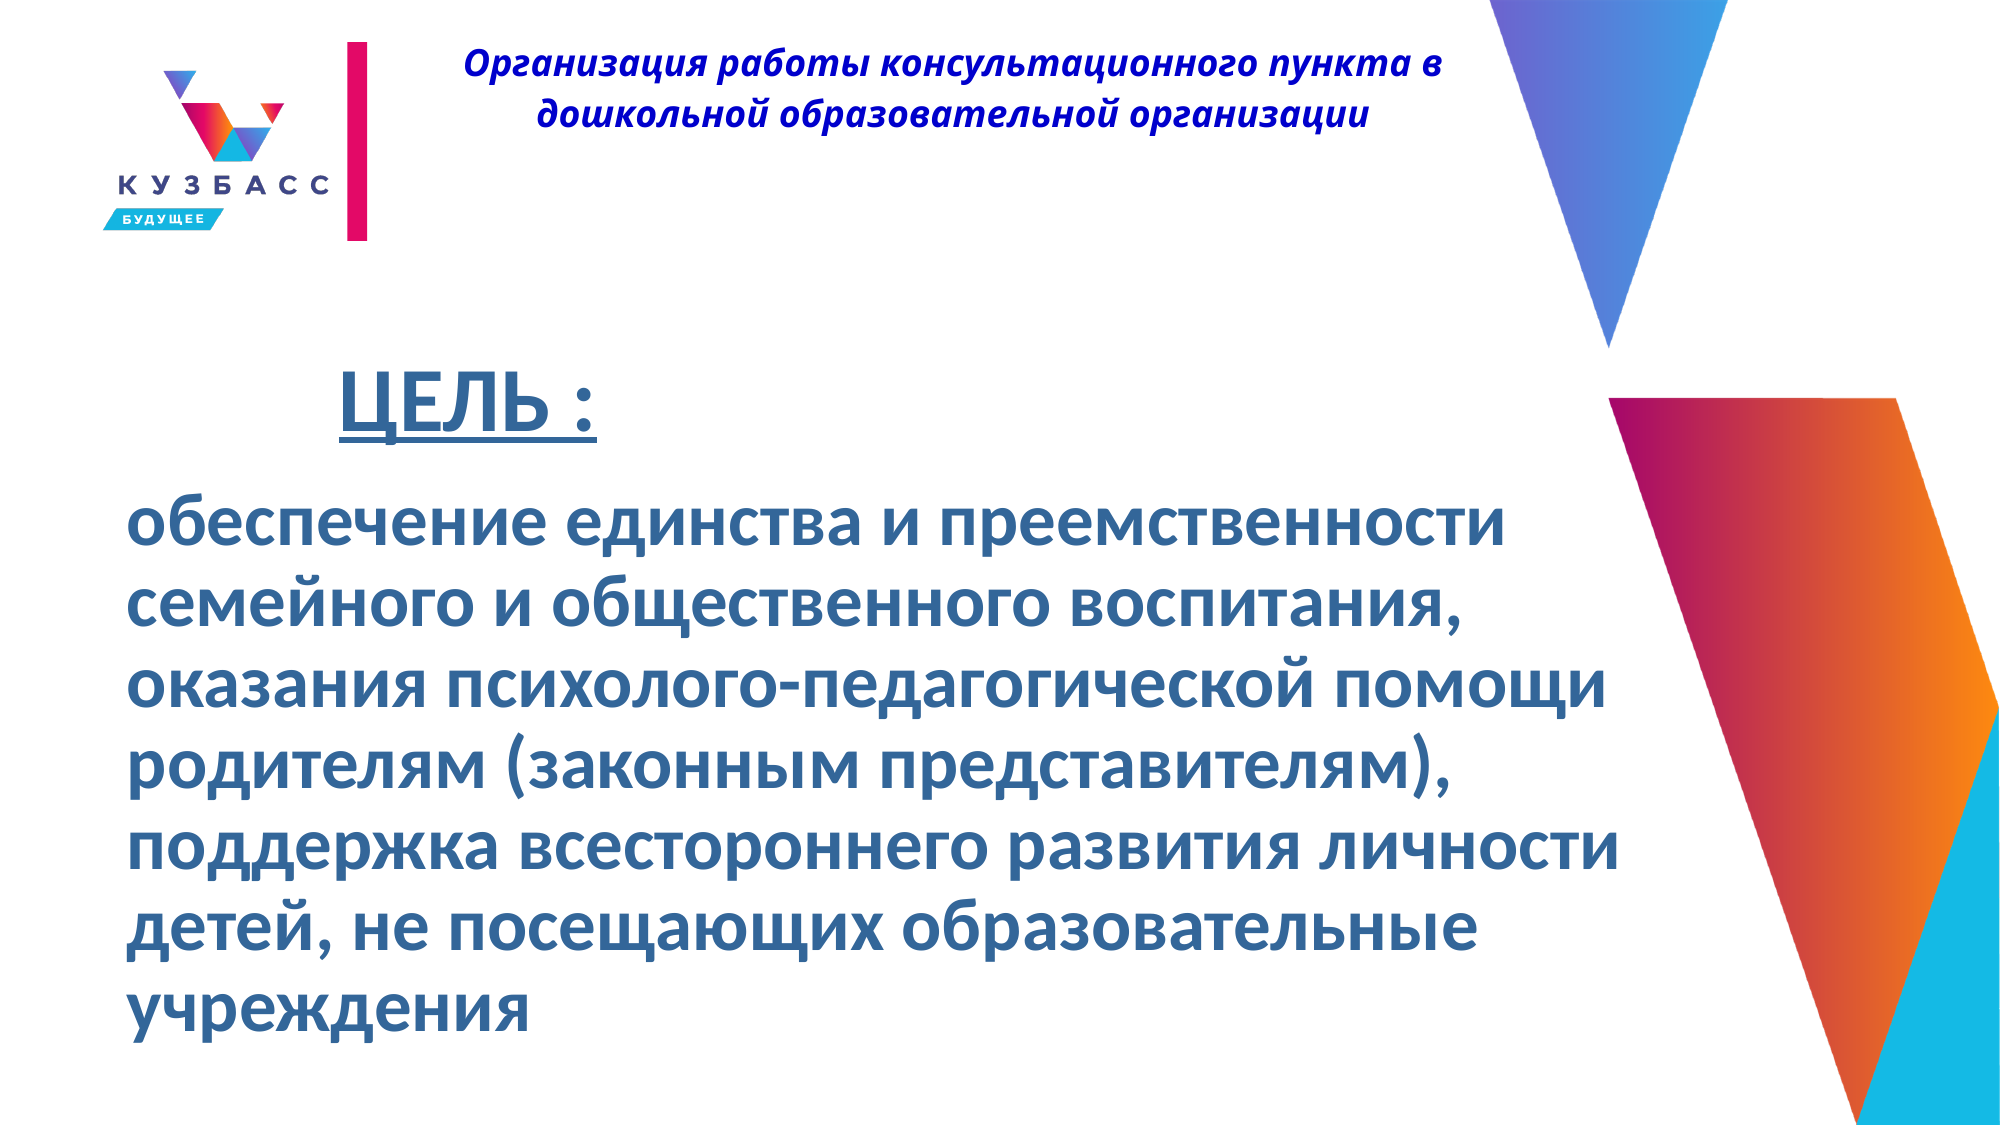

Организация работы консультационного пункта в дошкольной образовательной организации
# ЦЕЛЬ :
обеспечение единства и преемственности семейного и общественного воспитания, оказания психолого-педагогической помощи родителям (законным представителям), поддержка всестороннего развития личности детей, не посещающих образовательные учреждения